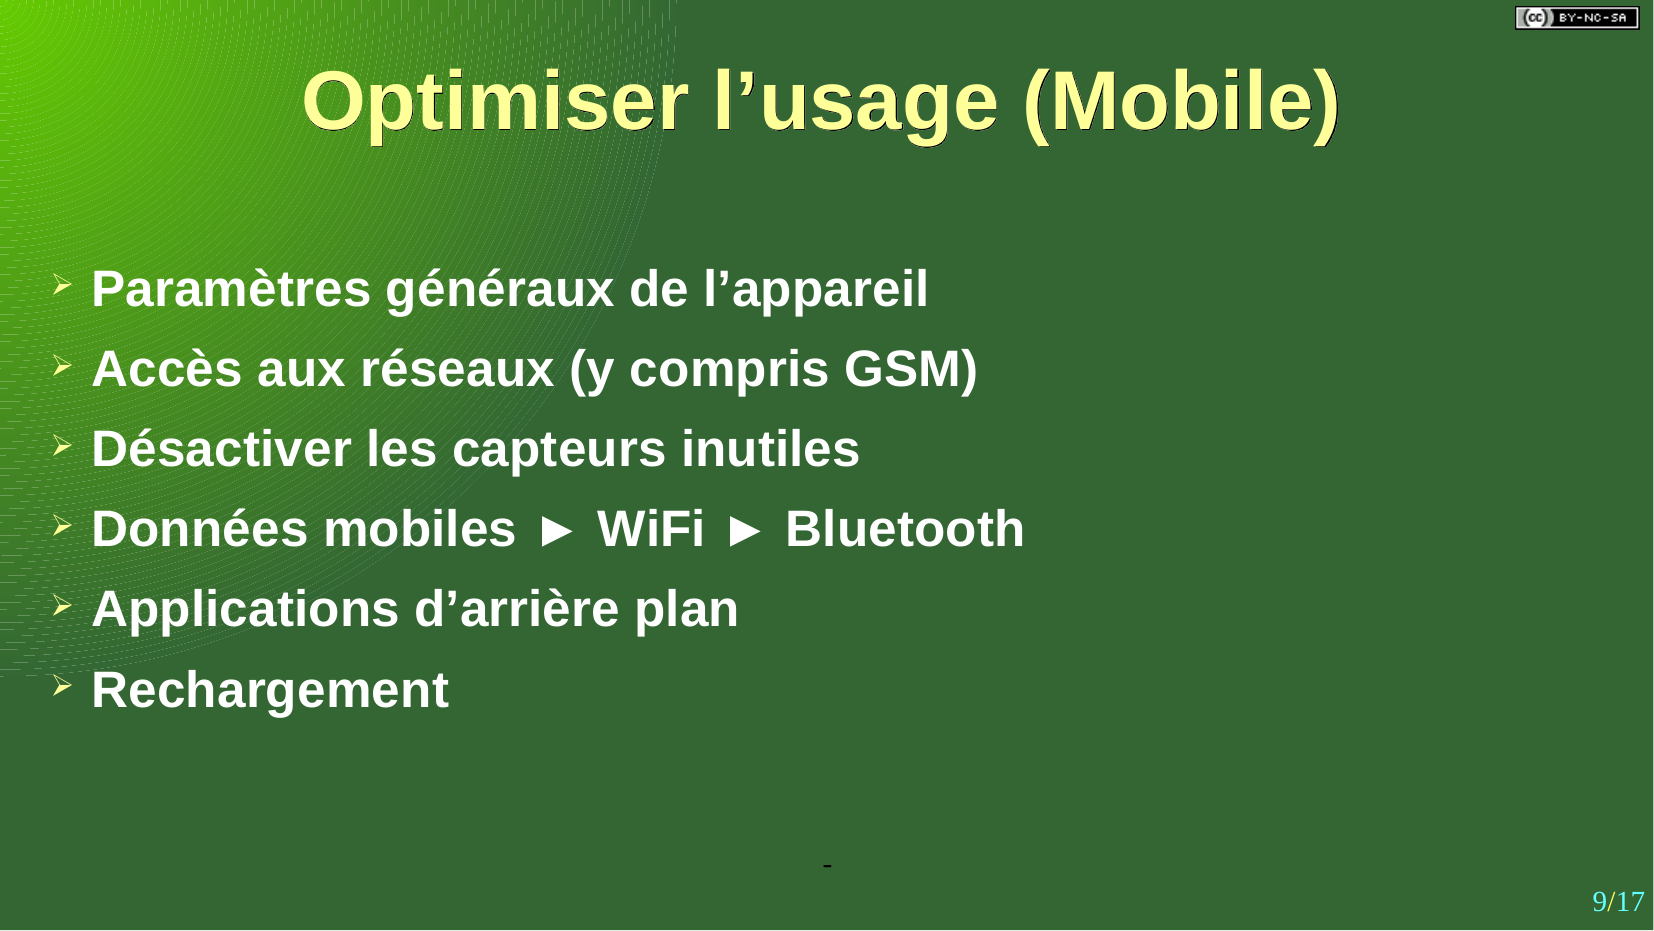

# Optimiser l’usage (Mobile)
Paramètres généraux de l’appareil
Accès aux réseaux (y compris GSM)
Désactiver les capteurs inutiles
Données mobiles ► WiFi ► Bluetooth
Applications d’arrière plan
Rechargement
-
9